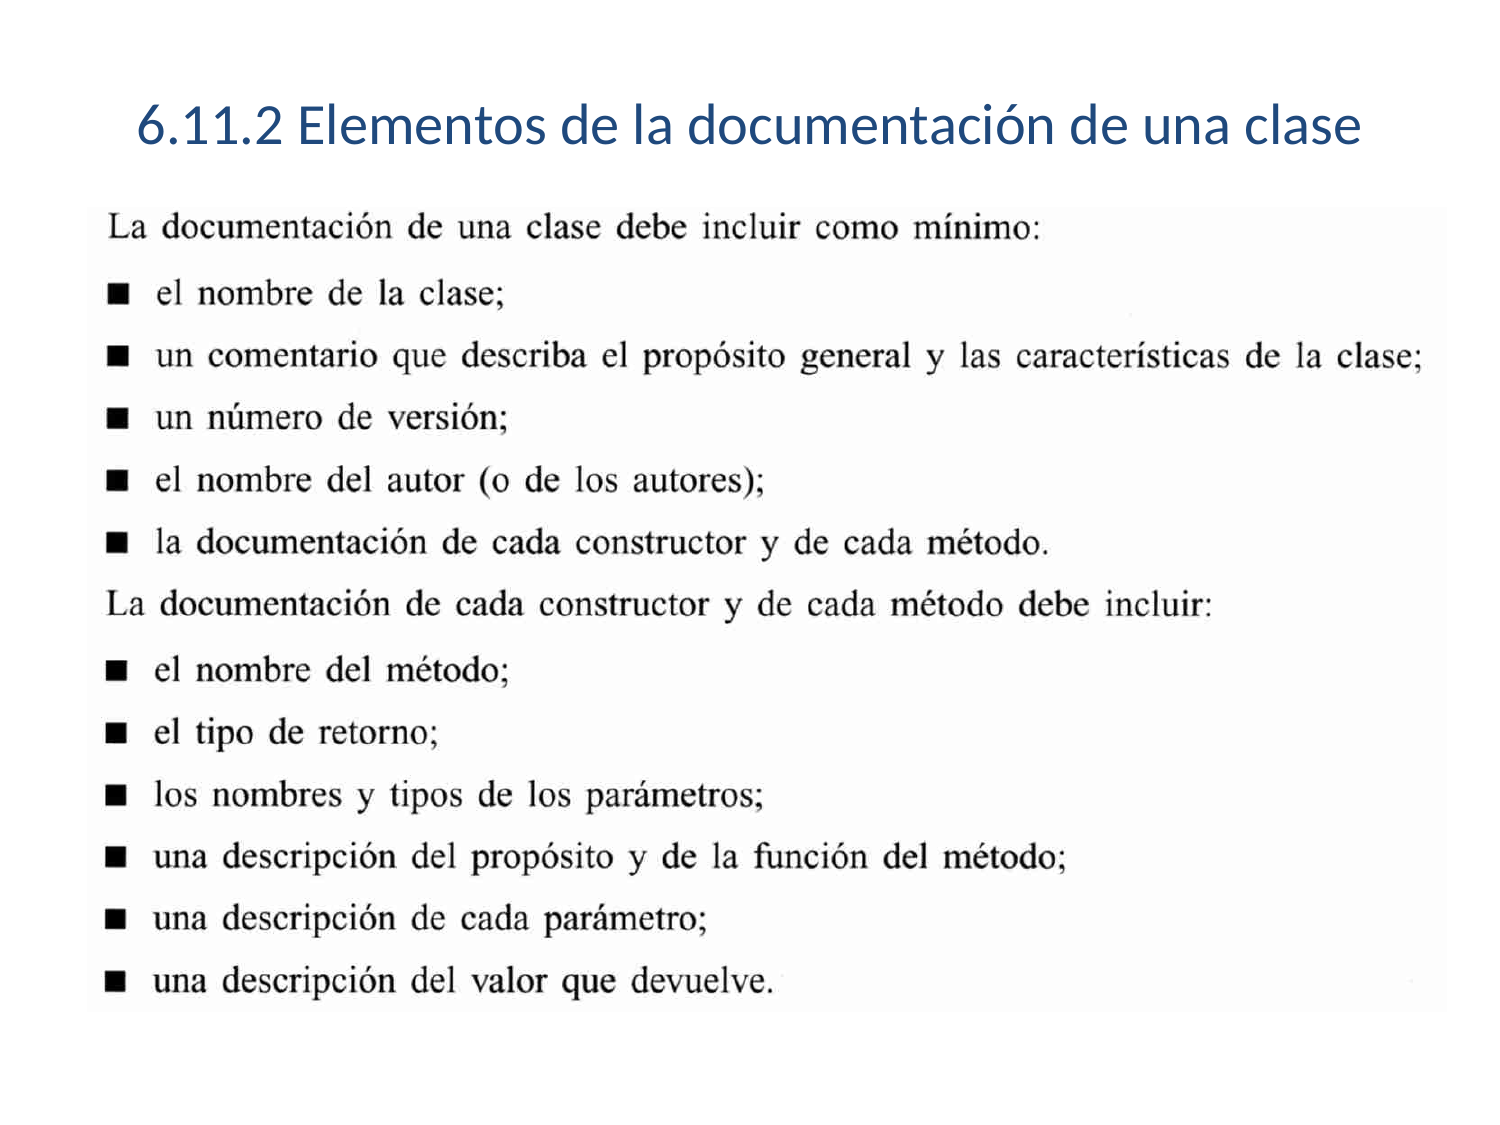

# 6.11.2 Elementos de la documentación de una clase